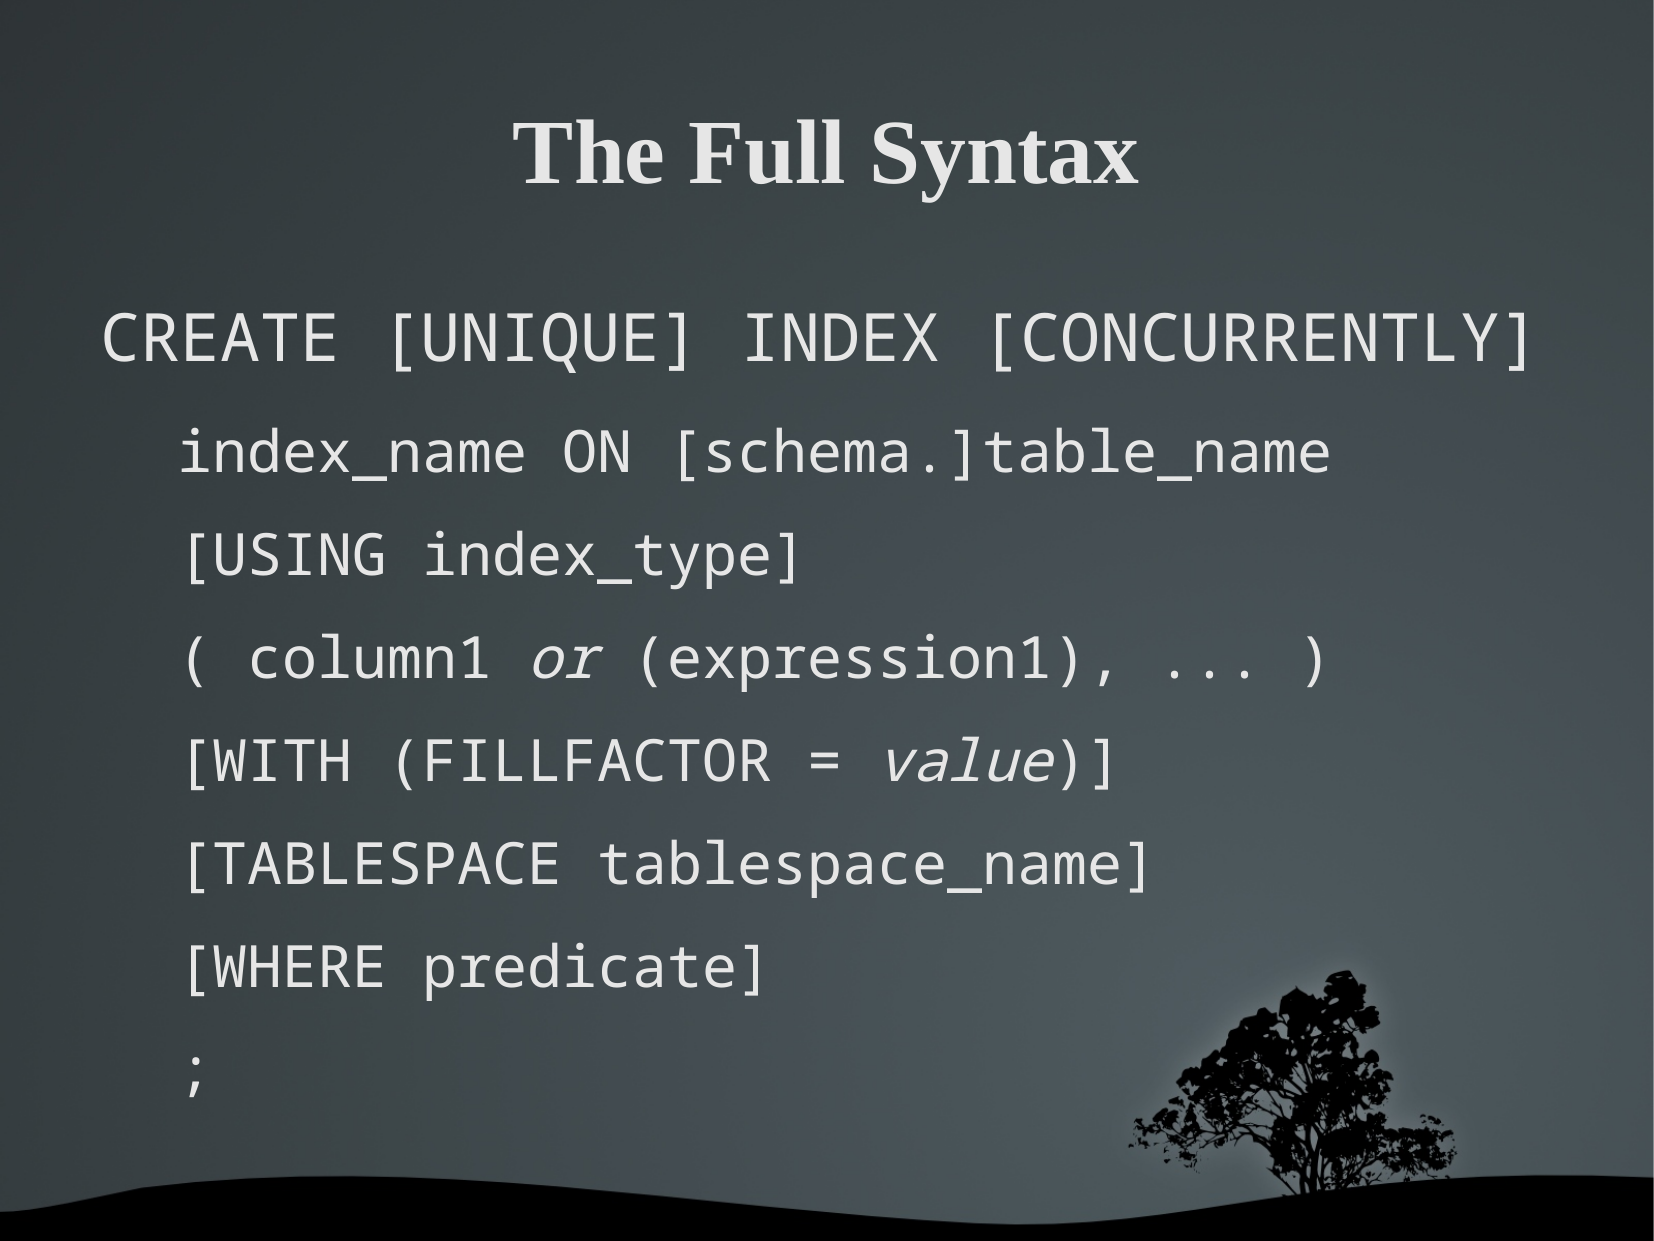

# The Full Syntax
CREATE [UNIQUE] INDEX [CONCURRENTLY]
index_name ON [schema.]table_name
[USING index_type]
( column1 or (expression1), ... )
[WITH (FILLFACTOR = value)]
[TABLESPACE tablespace_name]
[WHERE predicate]
;